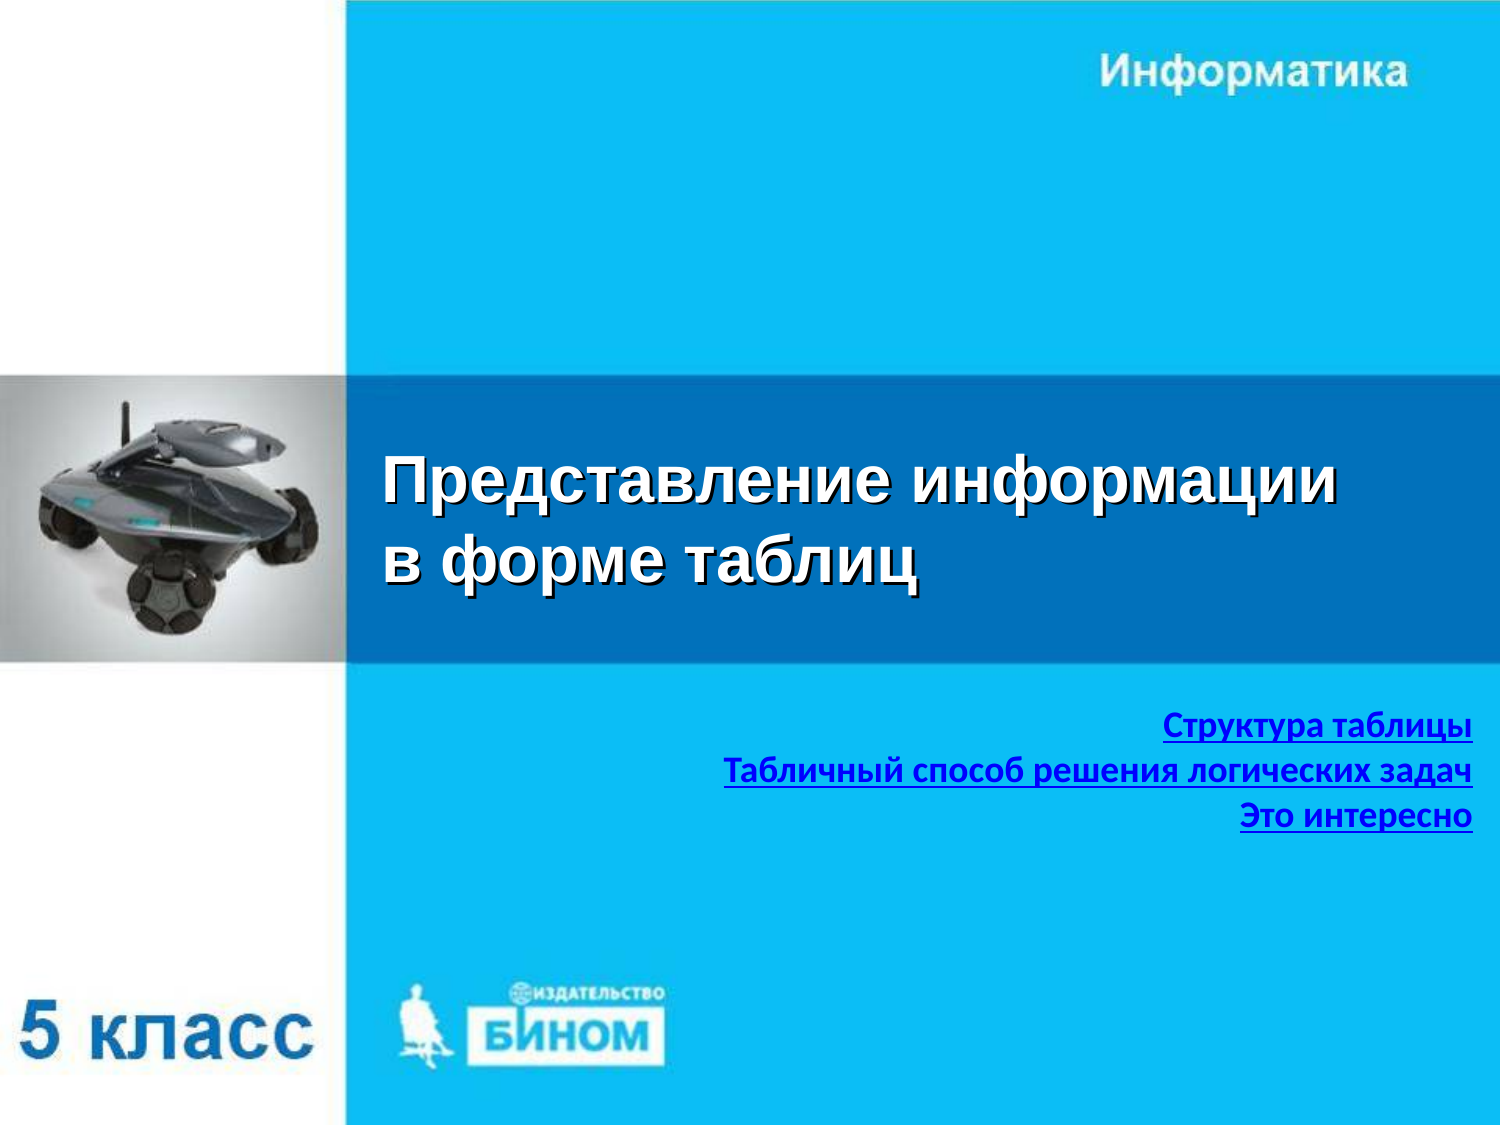

# Представление информации в форме таблиц
Структура таблицы
Табличный способ решения логических задач
Это интересно